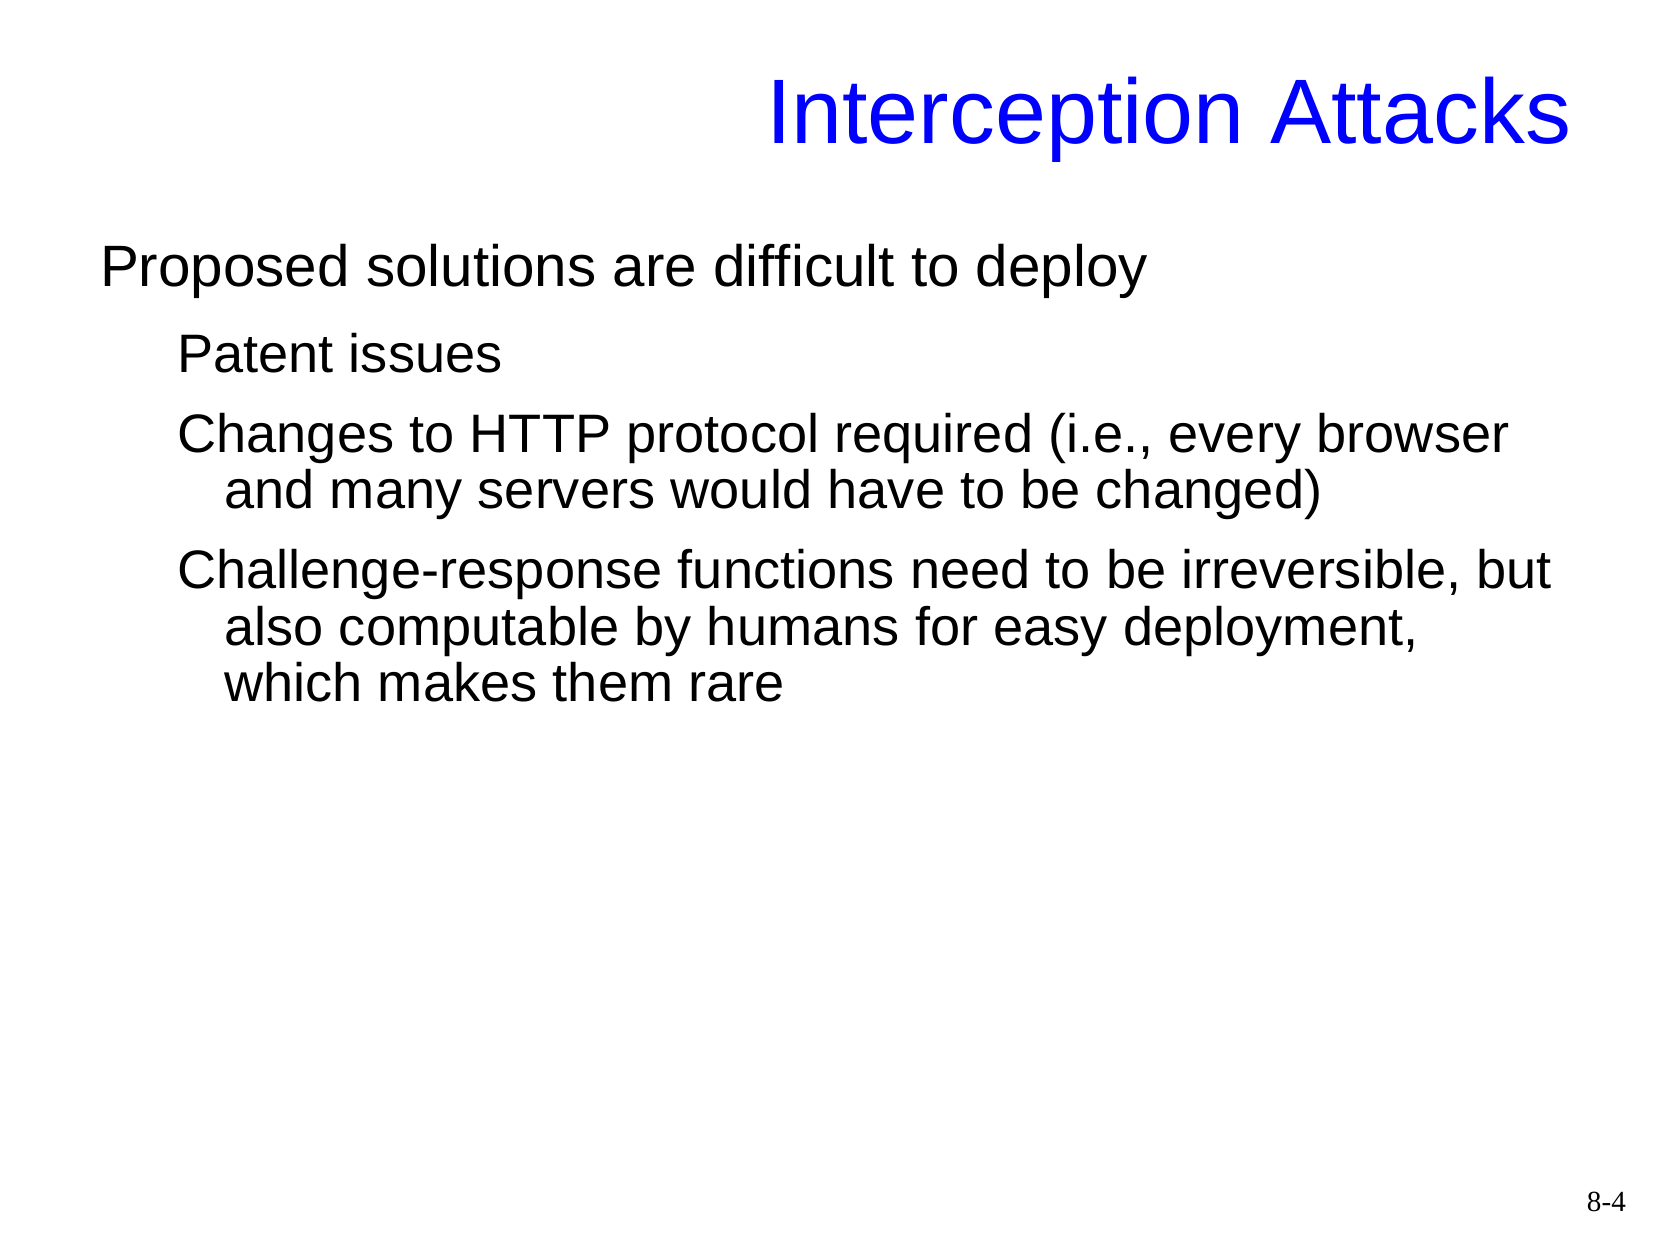

# Interception Attacks
Proposed solutions are difficult to deploy
Patent issues
Changes to HTTP protocol required (i.e., every browser and many servers would have to be changed)
Challenge-response functions need to be irreversible, but also computable by humans for easy deployment, which makes them rare